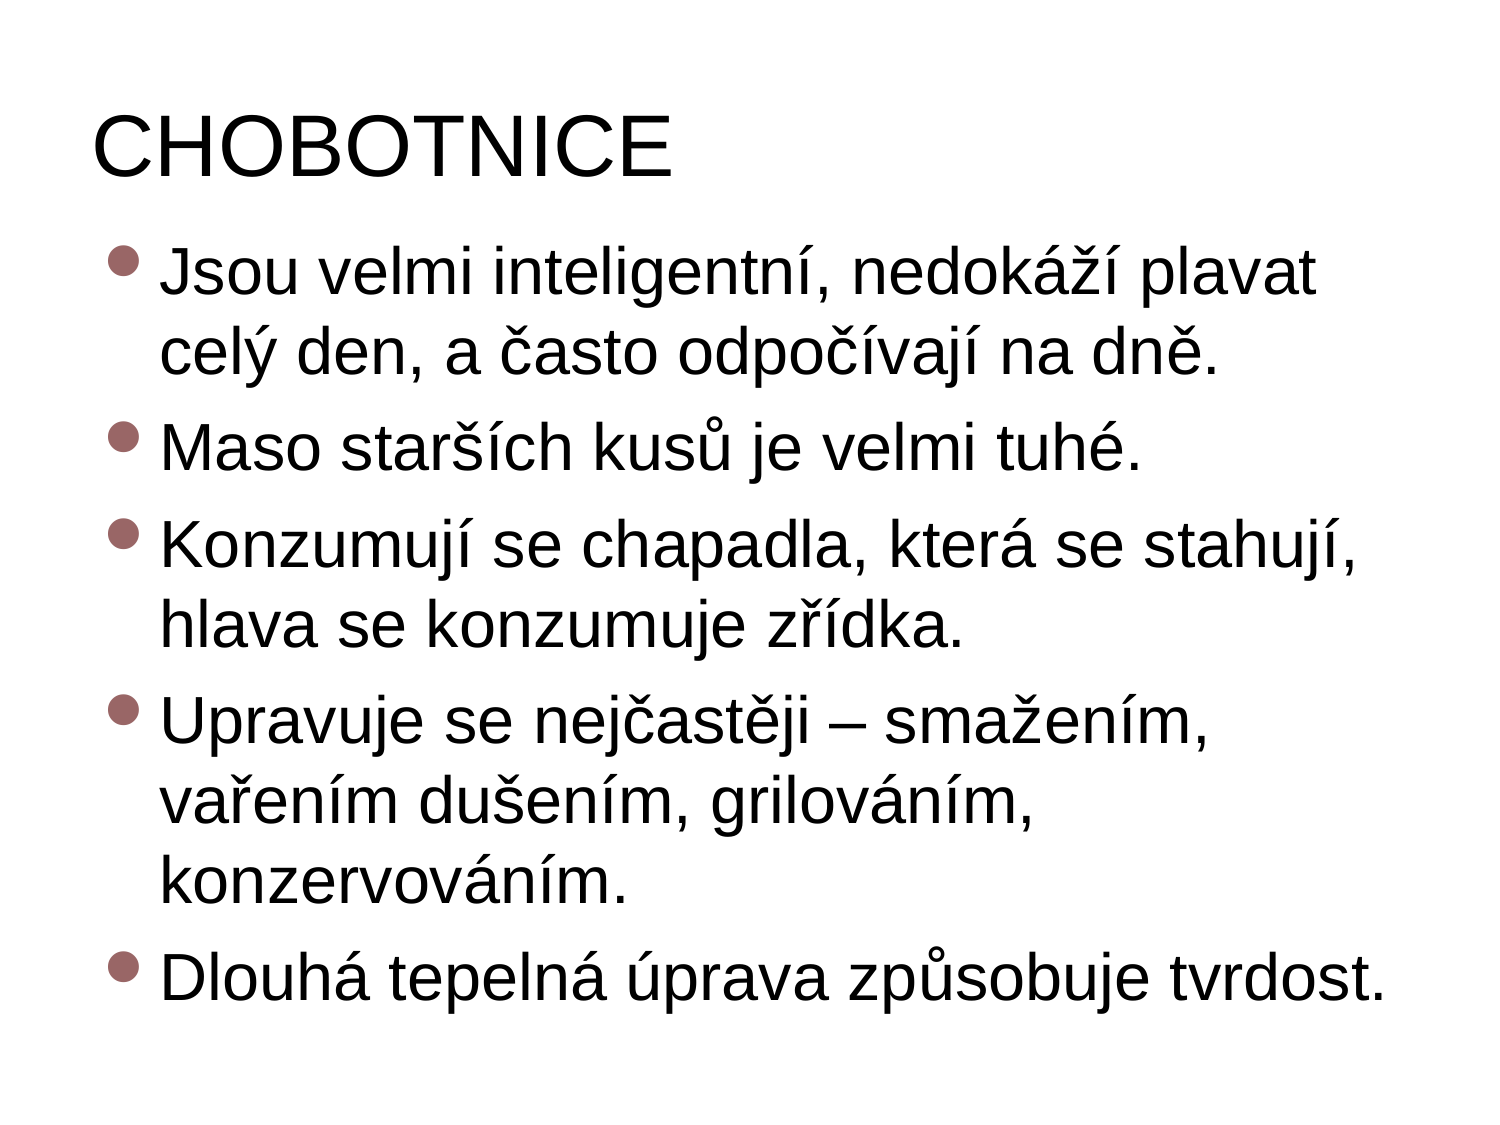

# CHOBOTNICE
Jsou velmi inteligentní, nedokáží plavat celý den, a často odpočívají na dně.
Maso starších kusů je velmi tuhé.
Konzumují se chapadla, která se stahují, hlava se konzumuje zřídka.
Upravuje se nejčastěji – smažením, vařením dušením, grilováním, konzervováním.
Dlouhá tepelná úprava způsobuje tvrdost.